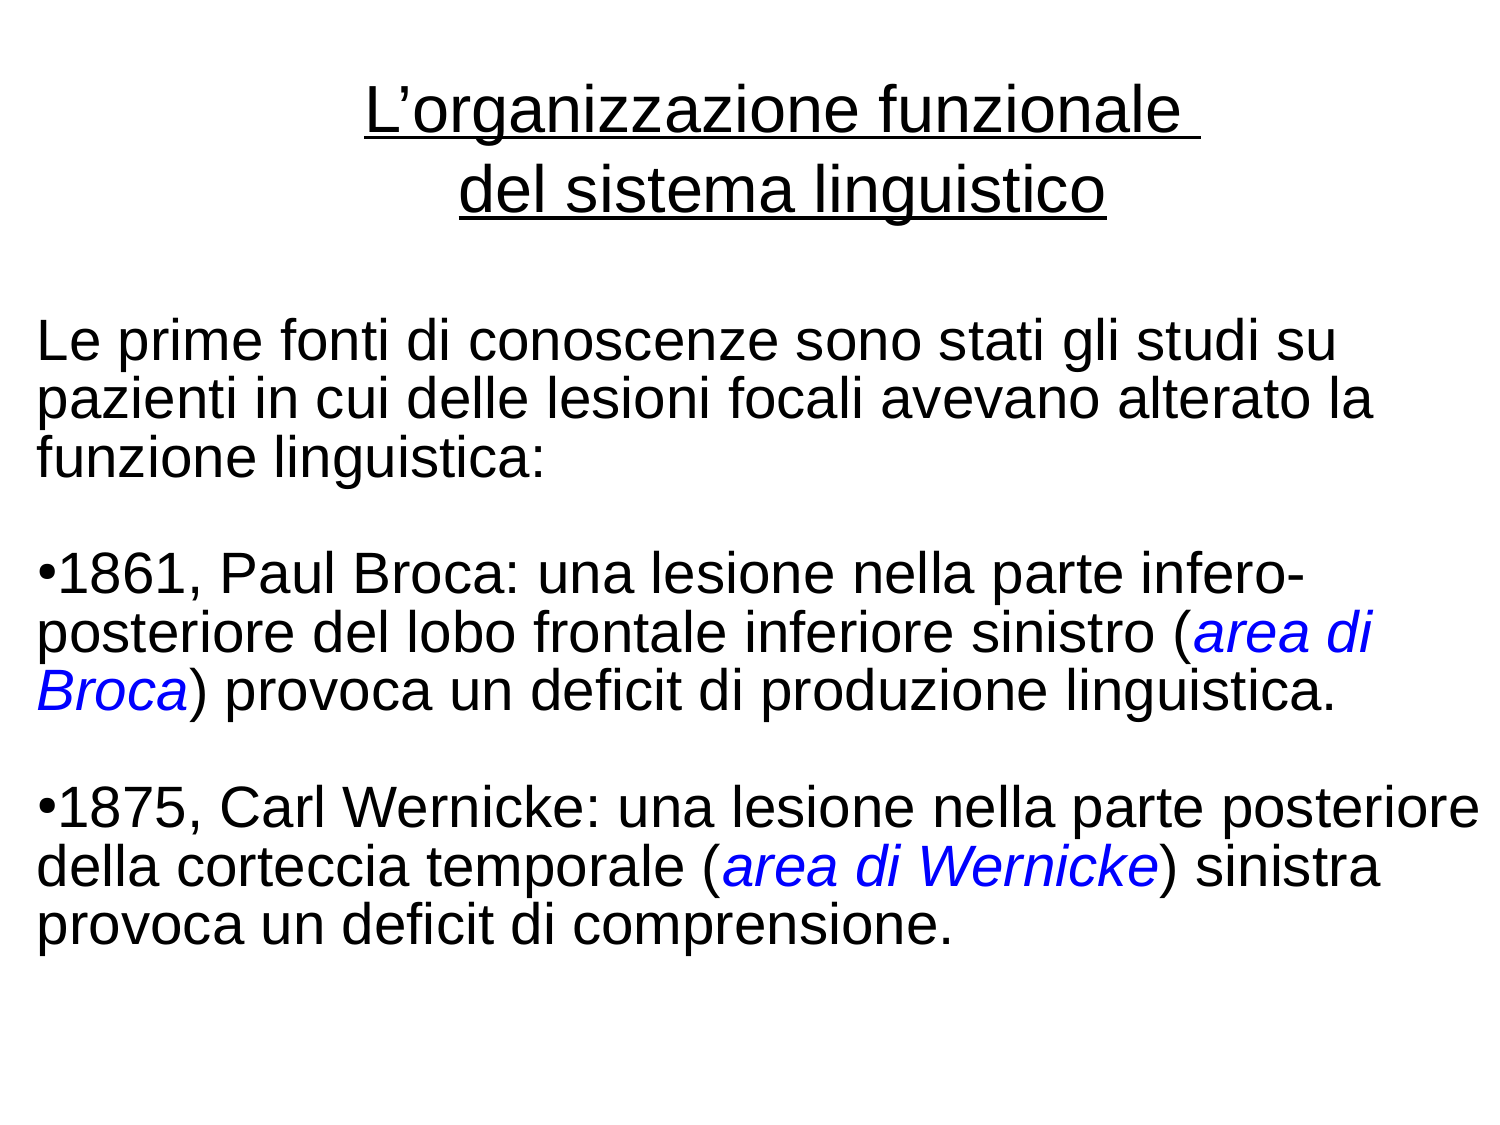

L’organizzazione funzionale
del sistema linguistico
Le prime fonti di conoscenze sono stati gli studi su pazienti in cui delle lesioni focali avevano alterato la funzione linguistica:
1861, Paul Broca: una lesione nella parte infero-posteriore del lobo frontale inferiore sinistro (area di Broca) provoca un deficit di produzione linguistica.
1875, Carl Wernicke: una lesione nella parte posteriore della corteccia temporale (area di Wernicke) sinistra provoca un deficit di comprensione.